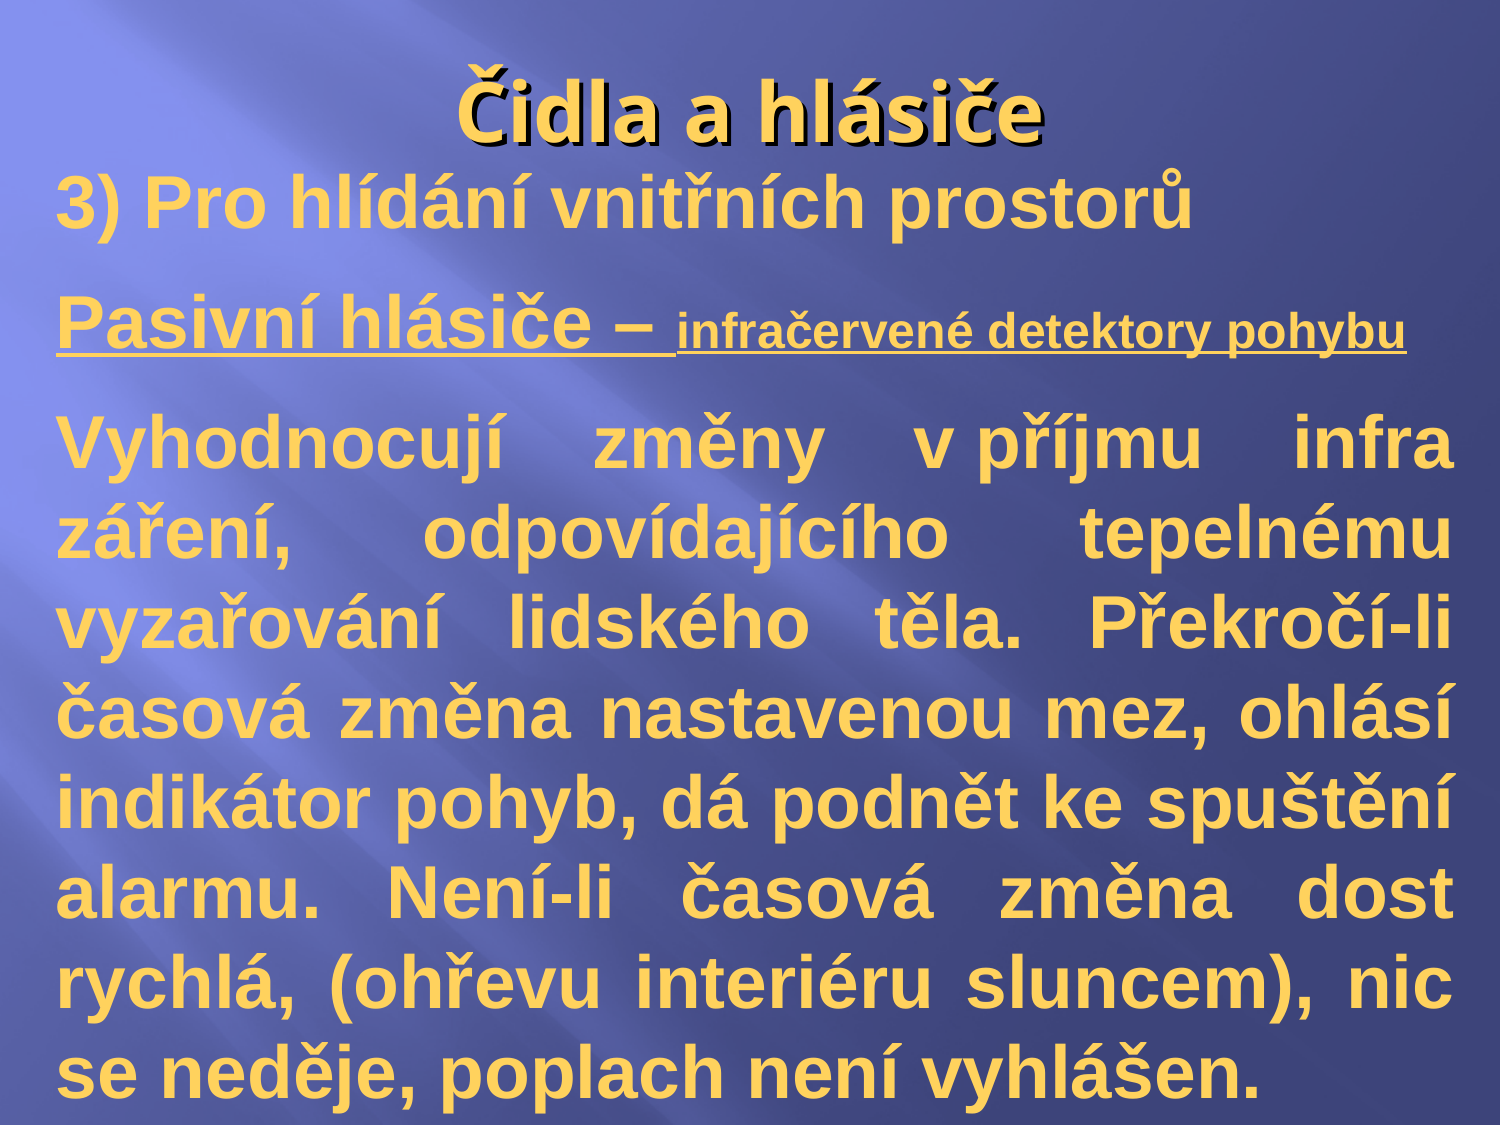

# Čidla a hlásiče
3) Pro hlídání vnitřních prostorů
Pasivní hlásiče – infračervené detektory pohybu
Vyhodnocují změny v příjmu infra záření, odpovídajícího tepelnému vyzařování lidského těla. Překročí-li časová změna nastavenou mez, ohlásí indikátor pohyb, dá podnět ke spuštění alarmu. Není-li časová změna dost rychlá, (ohřevu interiéru sluncem), nic se neděje, poplach není vyhlášen.